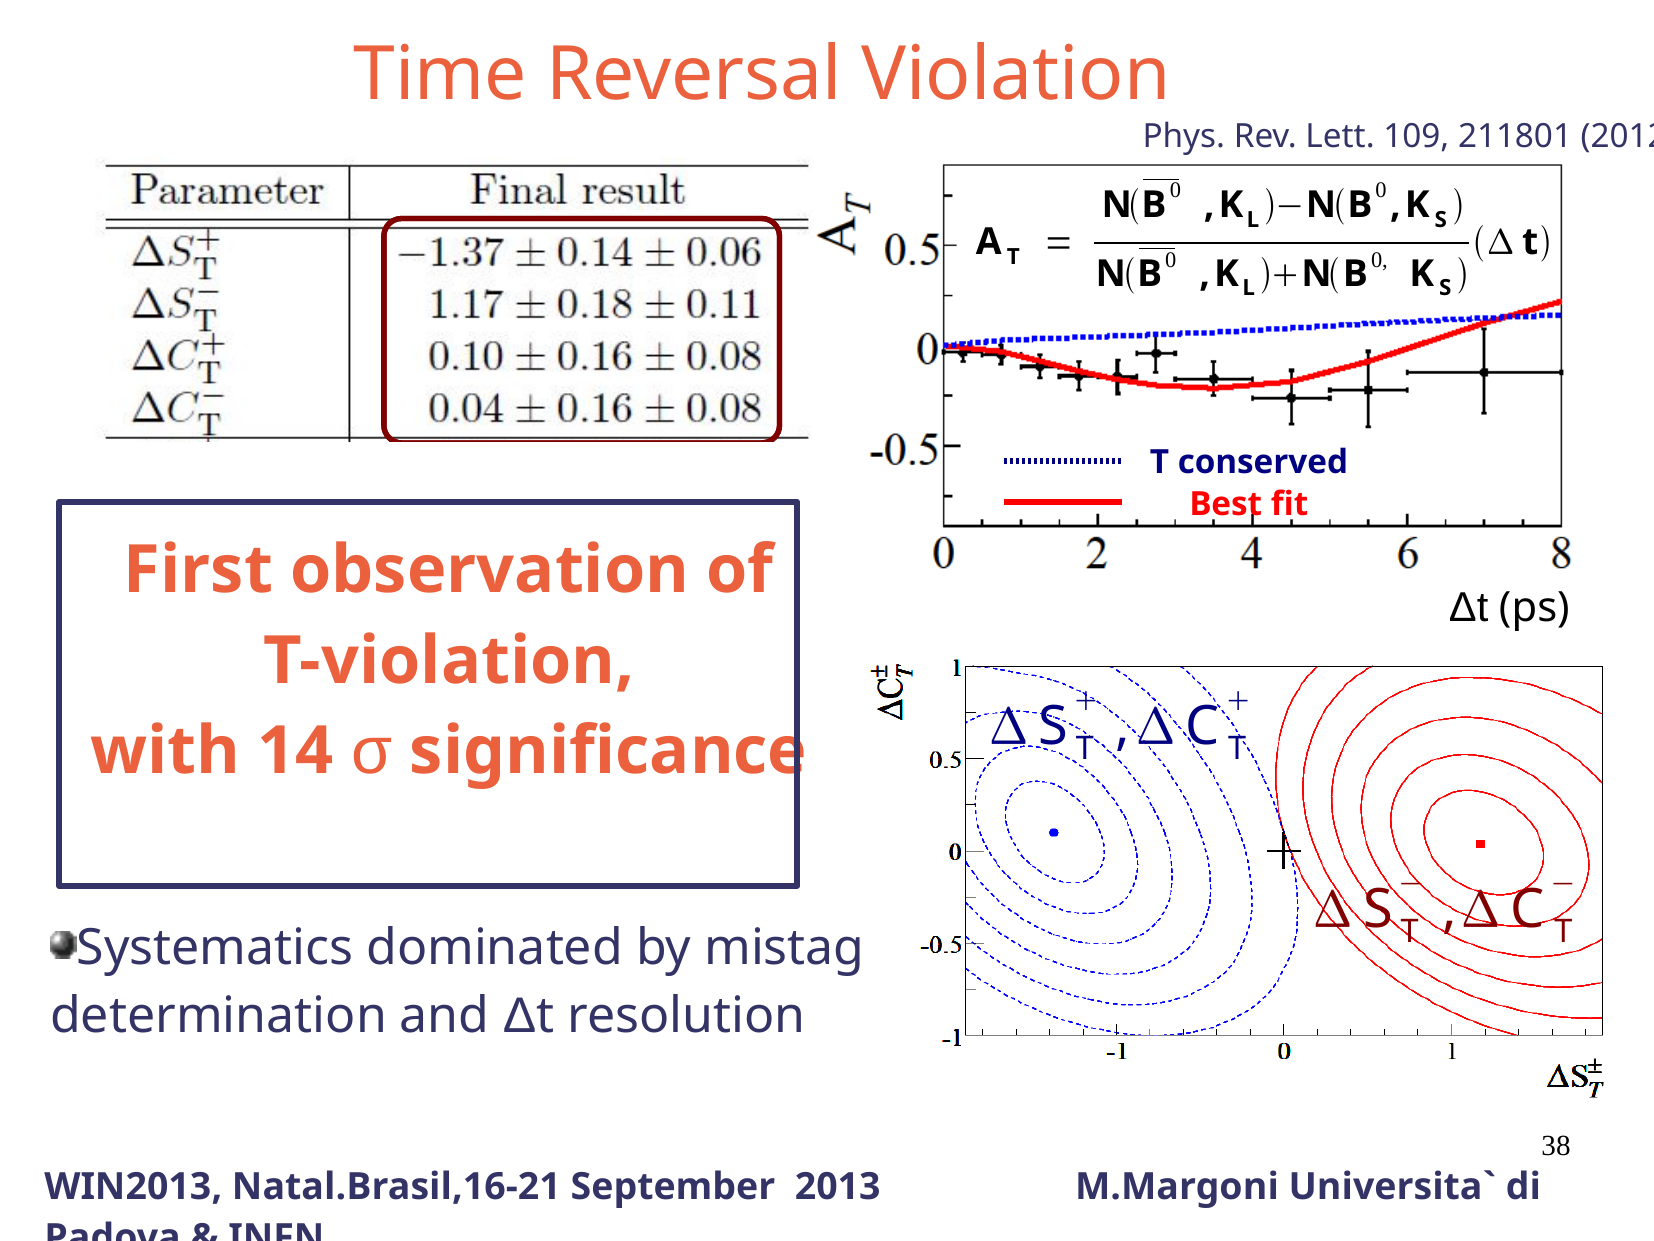

# Time Reversal Violation
Phys. Rev. Lett. 109, 211801 (2012)
T conserved
Best fit
Δt (ps)
First observation of
T-violation,
with 14 σ significance
Systematics dominated by mistag determination and Δt resolution
38
WIN2013, Natal.Brasil,16-21 September 2013 M.Margoni Universita` di Padova & INFN